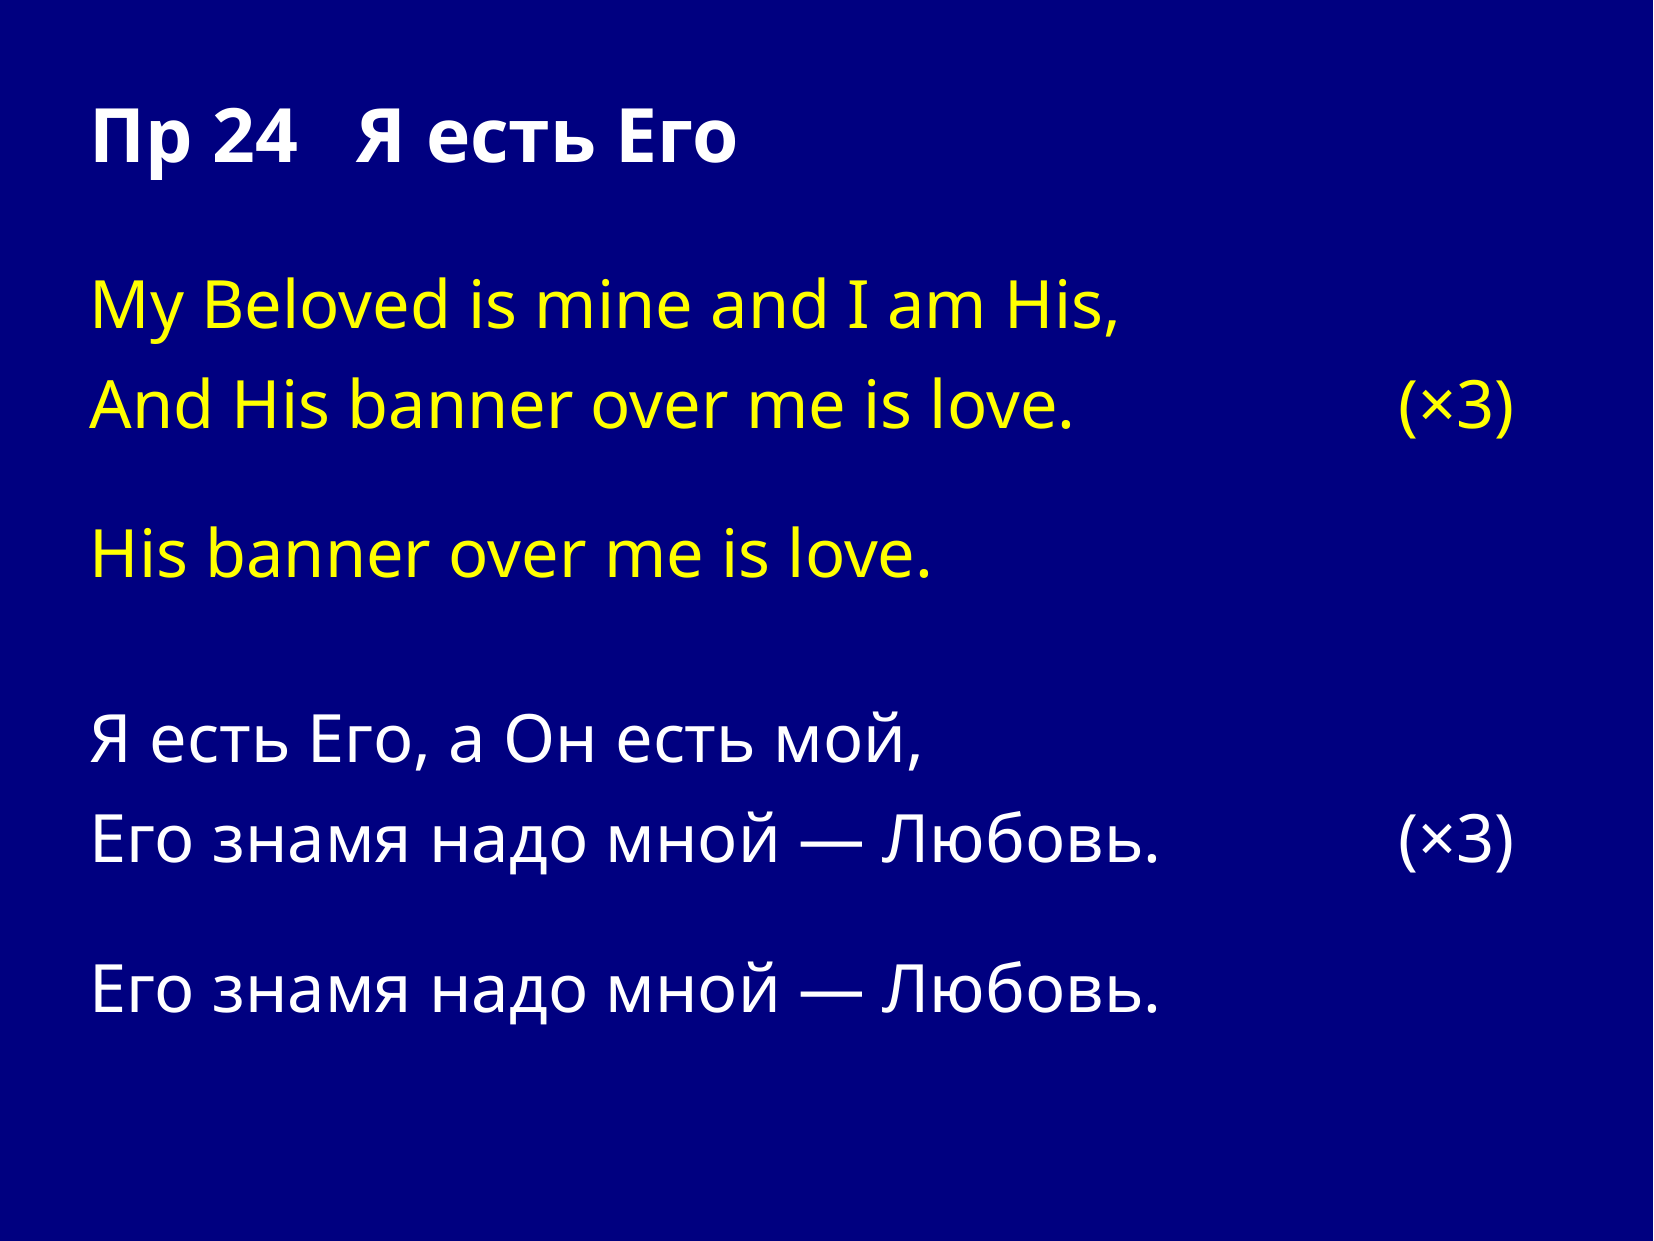

Пр 24 Я есть Его
My Beloved is mine and I am His,
And His banner over me is love.	(×3)
His banner over me is love.
Я есть Его, а Он есть мой,
Его знамя надо мной — Любовь.	(×3)
Его знамя надо мной — Любовь.